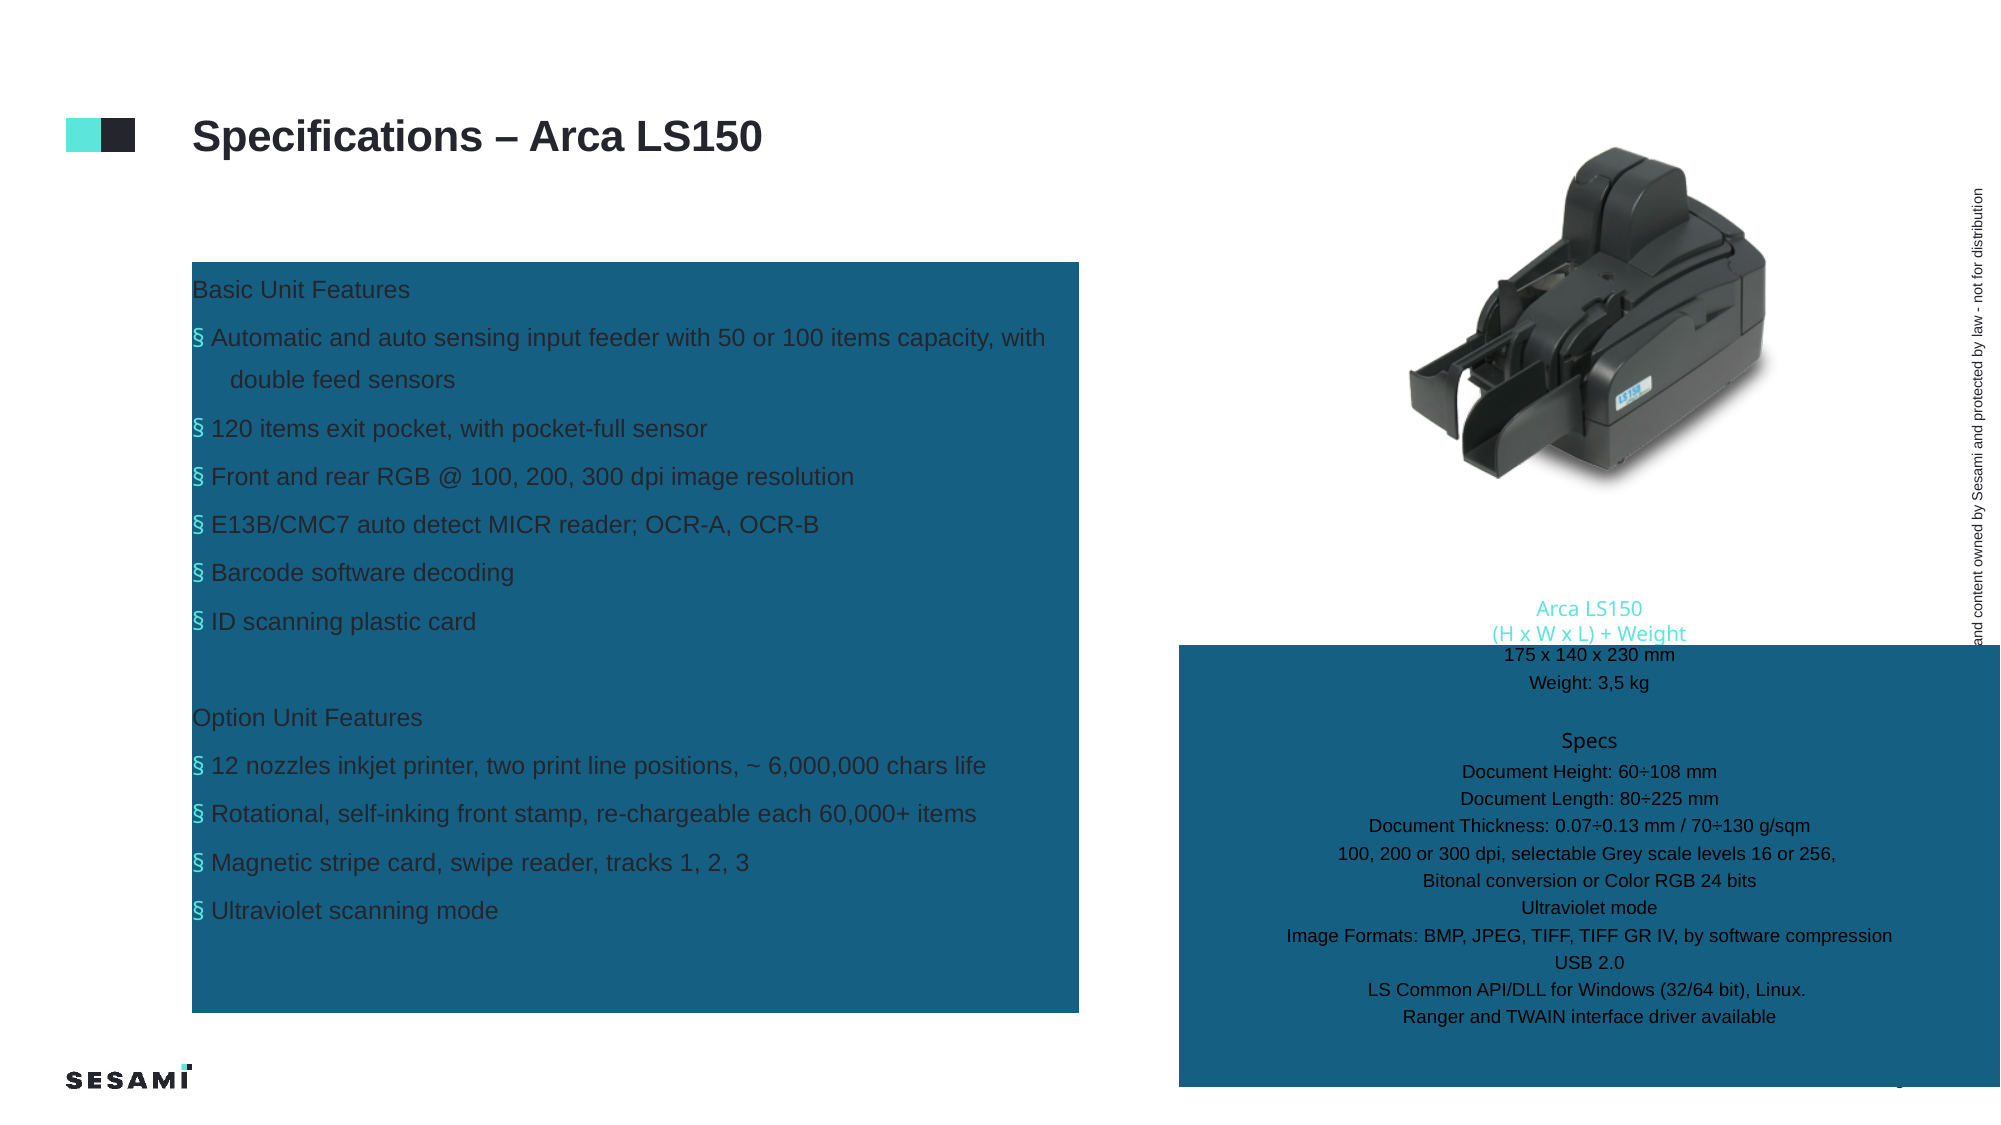

# Specifications – Arca LS150
| Basic Unit Features Automatic and auto sensing input feeder with 50 or 100 items capacity, with double feed sensors 120 items exit pocket, with pocket-full sensor Front and rear RGB @ 100, 200, 300 dpi image resolution E13B/CMC7 auto detect MICR reader; OCR-A, OCR-B Barcode software decoding ID scanning plastic card Option Unit Features 12 nozzles inkjet printer, two print line positions, ~ 6,000,000 chars life Rotational, self-inking front stamp, re-chargeable each 60,000+ items Magnetic stripe card, swipe reader, tracks 1, 2, 3 Ultraviolet scanning mode |
| --- |
Arca LS150
(H x W x L) + Weight
| 175 x 140 x 230 mm Weight: 3,5 kg Specs Document Height: 60÷108 mm Document Length: 80÷225 mm Document Thickness: 0.07÷0.13 mm / 70÷130 g/sqm 100, 200 or 300 dpi, selectable Grey scale levels 16 or 256,  Bitonal conversion or Color RGB 24 bits Ultraviolet mode Image Formats: BMP, JPEG, TIFF, TIFF GR IV, by software compression  USB 2.0  LS Common API/DLL for Windows (32/64 bit), Linux. Ranger and TWAIN interface driver available |
| --- |